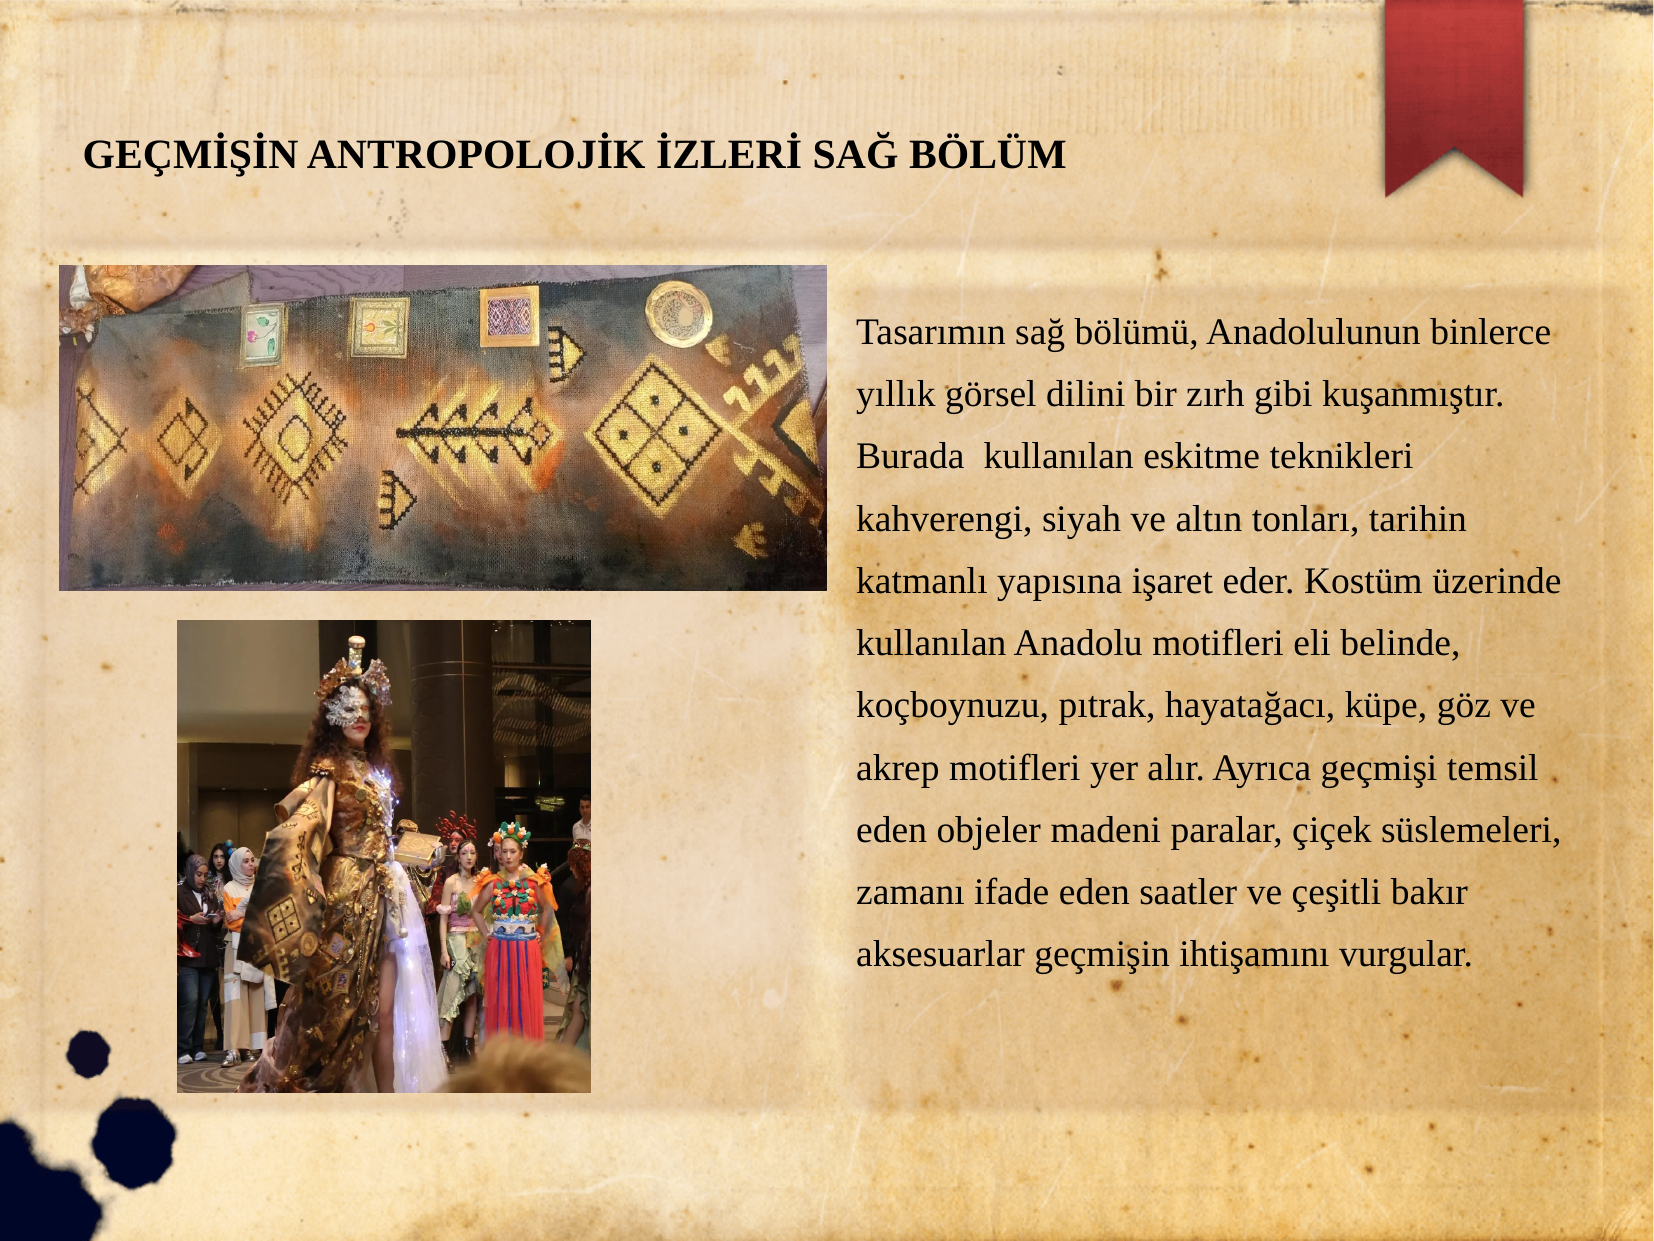

# GEÇMİŞİN ANTROPOLOJİK İZLERİ SAĞ BÖLÜM
Tasarımın sağ bölümü, Anadolulunun binlerce yıllık görsel dilini bir zırh gibi kuşanmıştır. Burada kullanılan eskitme teknikleri kahverengi, siyah ve altın tonları, tarihin katmanlı yapısına işaret eder. Kostüm üzerinde kullanılan Anadolu motifleri eli belinde, koçboynuzu, pıtrak, hayatağacı, küpe, göz ve akrep motifleri yer alır. Ayrıca geçmişi temsil eden objeler madeni paralar, çiçek süslemeleri, zamanı ifade eden saatler ve çeşitli bakır aksesuarlar geçmişin ihtişamını vurgular.